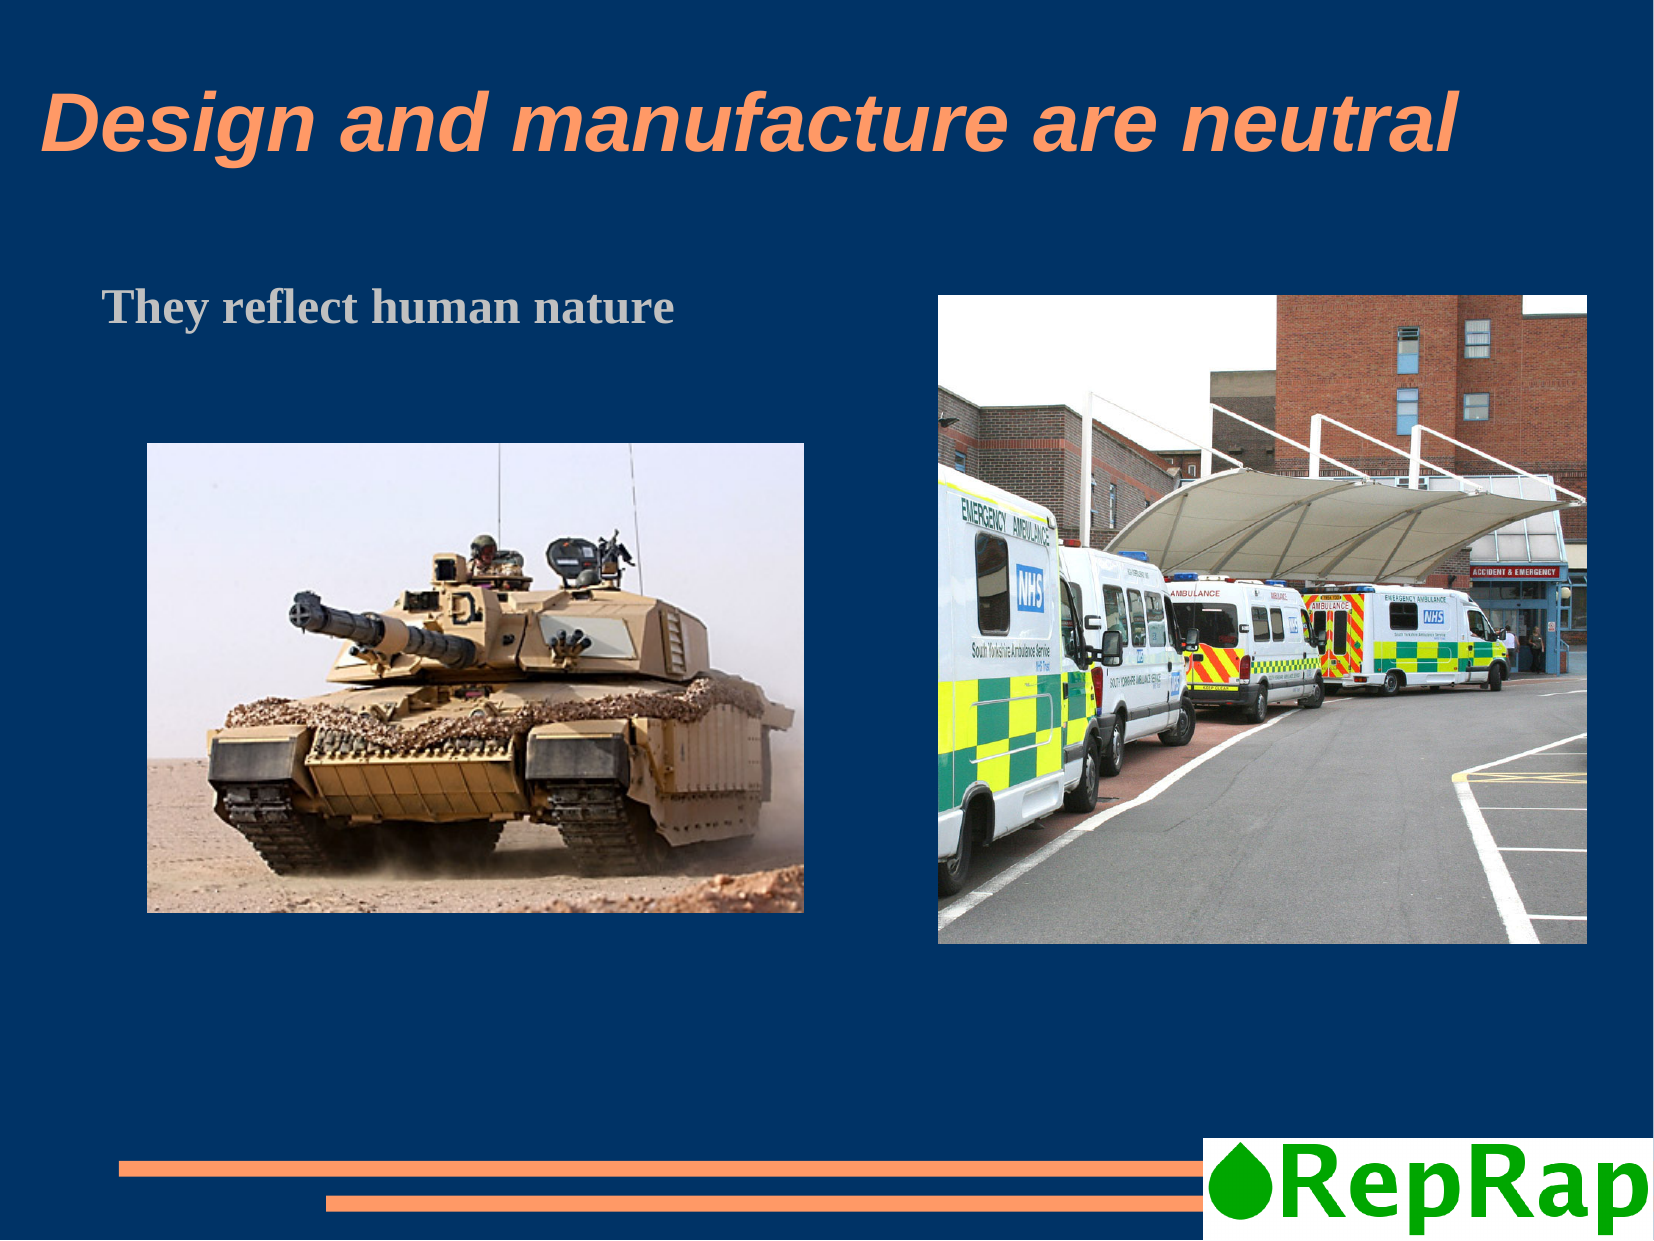

# Design and manufacture are neutral
 They reflect human nature